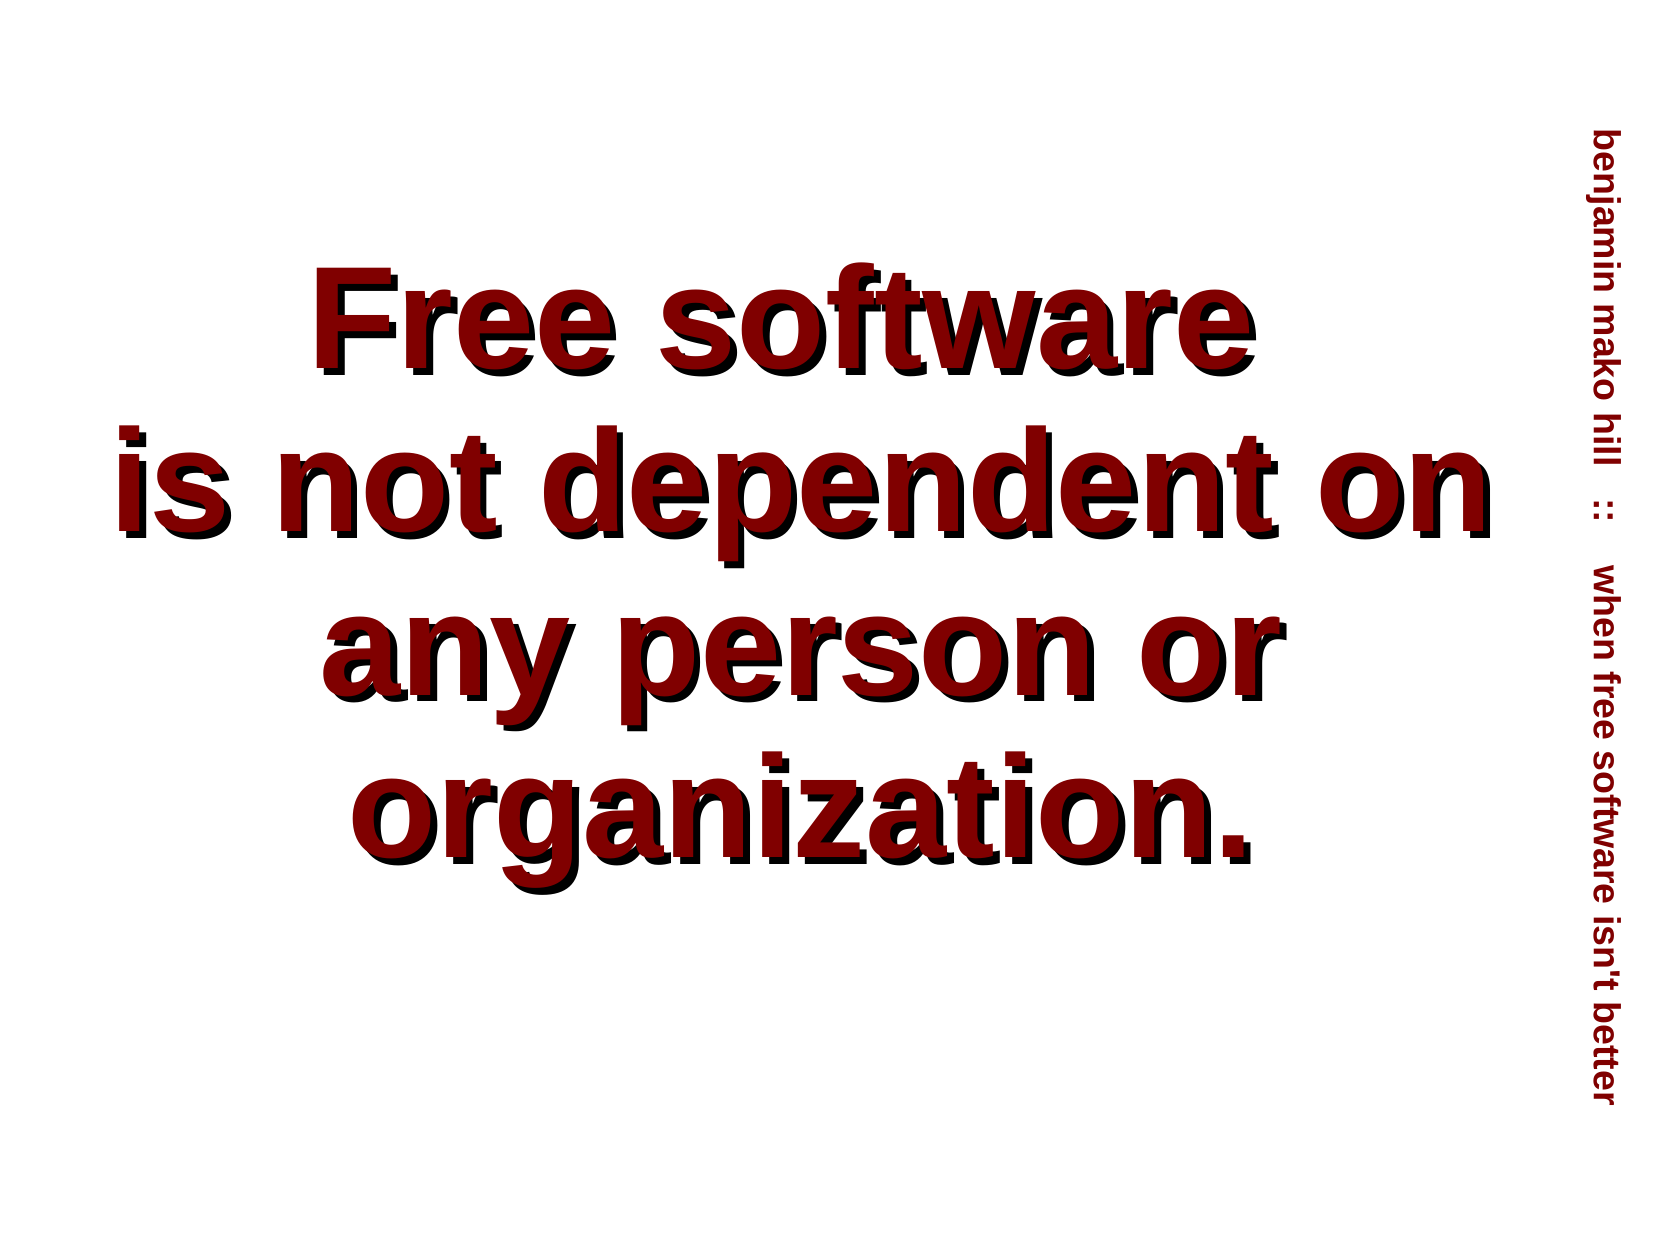

# Free software
is not dependent on any person or organization.